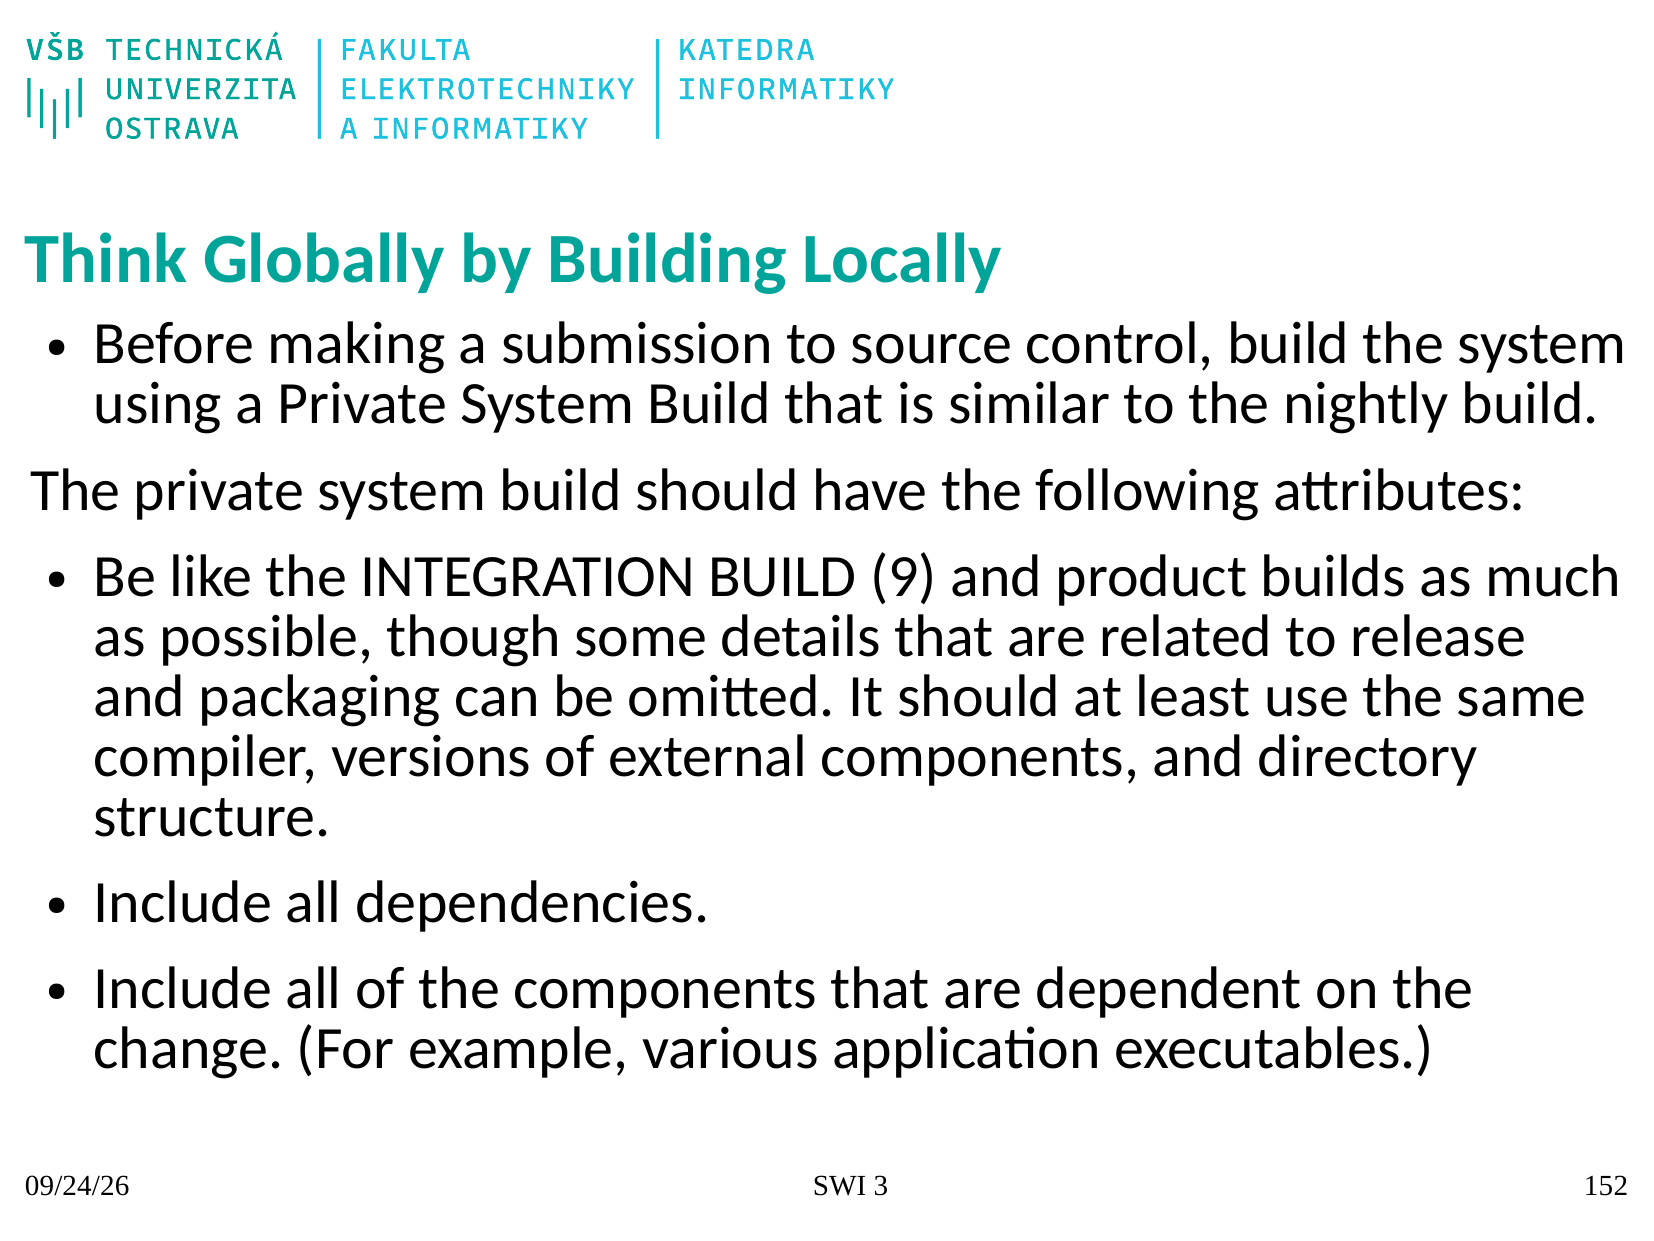

# Think Globally by Building Locally
Before making a submission to source control, build the system using a Private System Build that is similar to the nightly build.
The private system build should have the following attributes:
Be like the INTEGRATION BUILD (9) and product builds as much as possible, though some details that are related to release and packaging can be omitted. It should at least use the same compiler, versions of external components, and directory structure.
Include all dependencies.
Include all of the components that are dependent on the change. (For example, various application executables.)
SWI 3
152